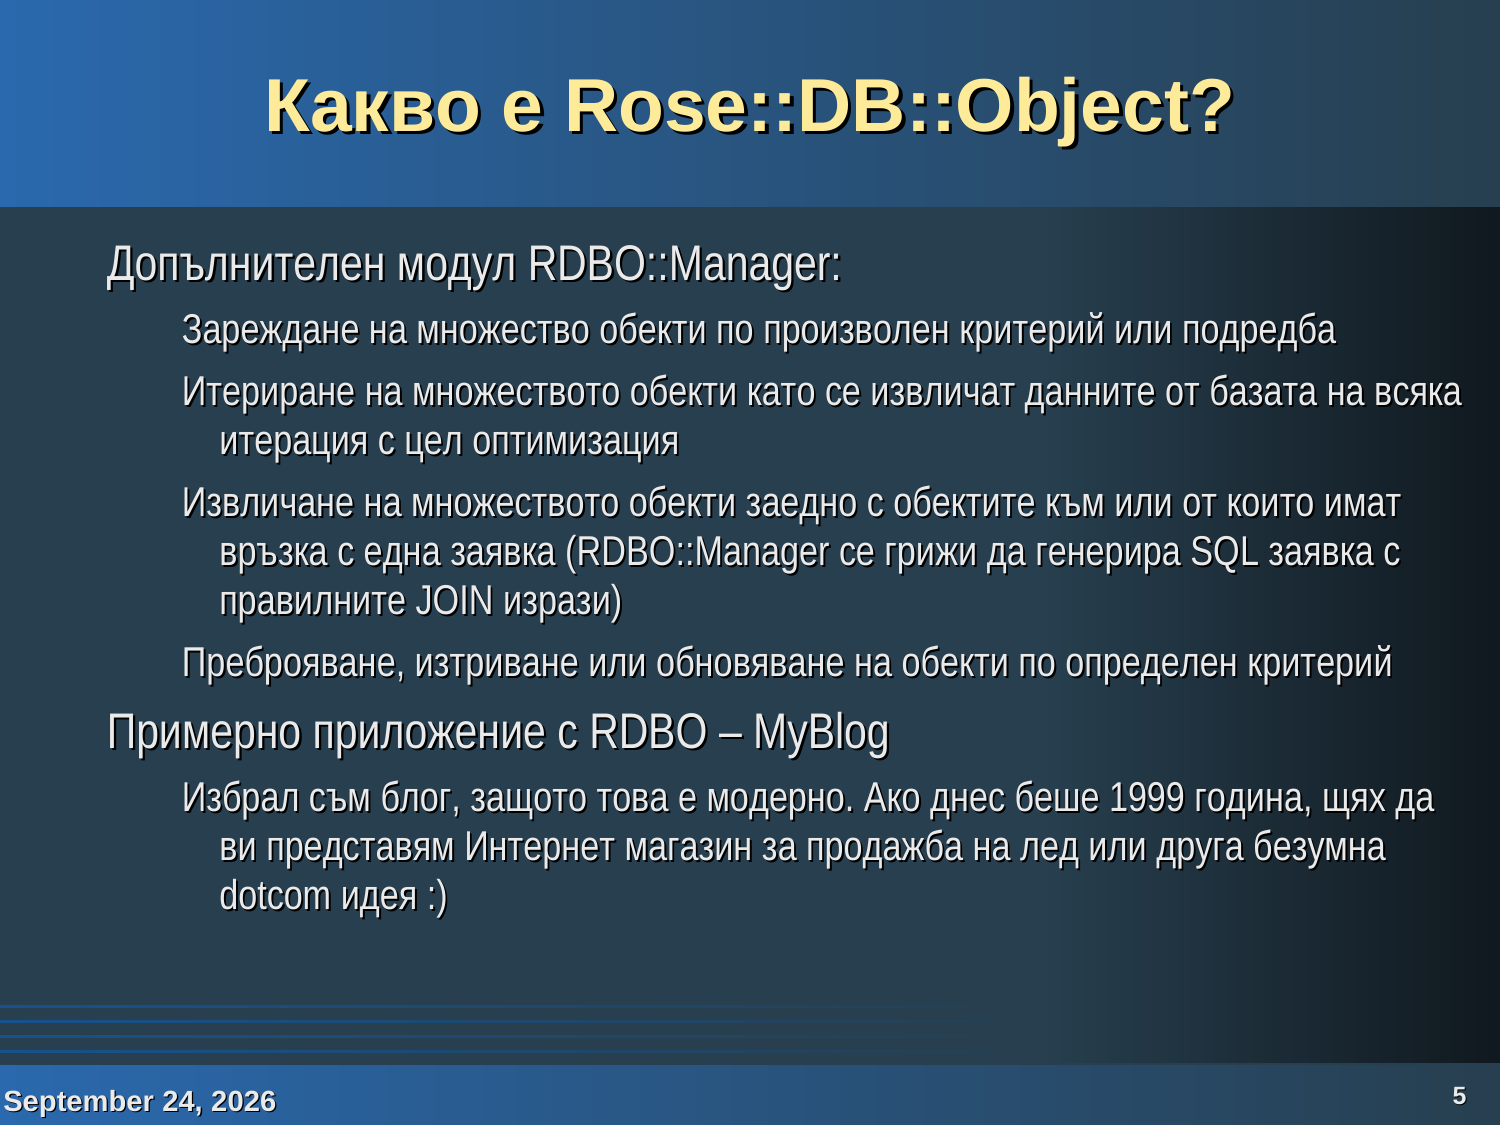

# Какво е Rose::DB::Object?
Допълнителен модул RDBO::Manager:
Зареждане на множество обекти по произволен критерий или подредба
Итериране на множеството обекти като се извличат данните от базата на всяка итерация с цел оптимизация
Извличане на множеството обекти заедно с обектите към или от които имат връзка с една заявка (RDBO::Manager се грижи да генерира SQL заявка с правилните JOIN изрази)
Преброяване, изтриване или обновяване на обекти по определен критерий
Примерно приложение с RDBO – MyBlog
Избрал съм блог, защото това е модерно. Ако днес беше 1999 година, щях да ви представям Интернет магазин за продажба на лед или друга безумна dotcom идея :)